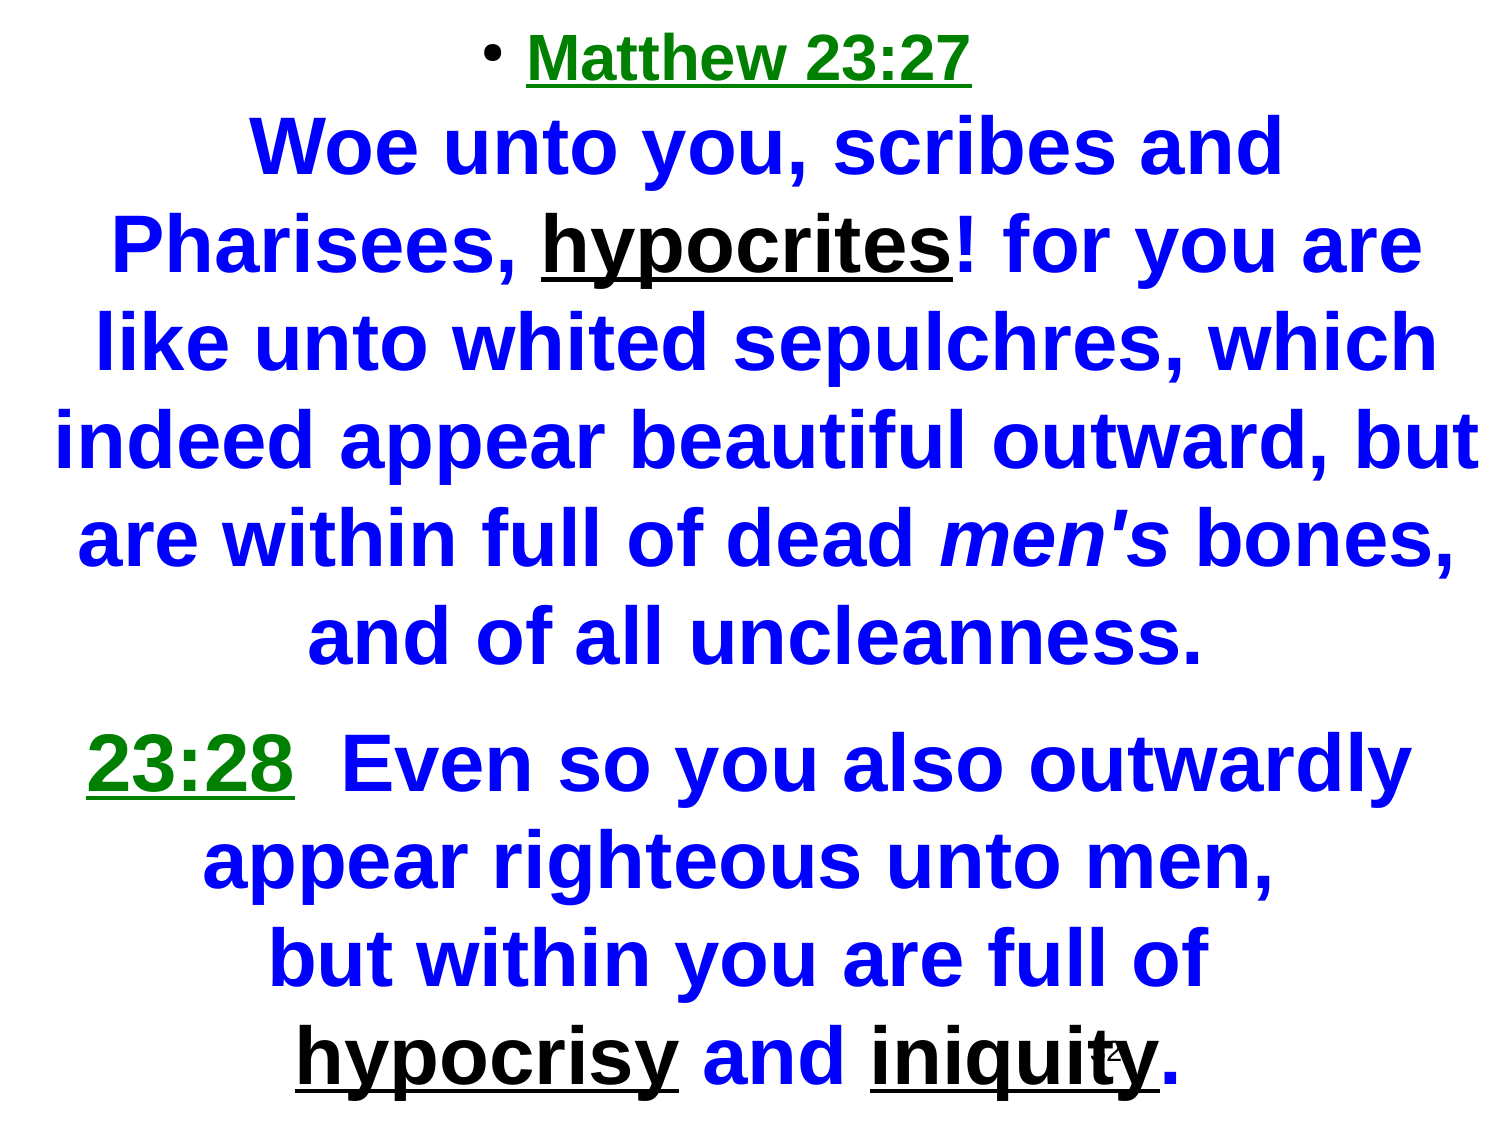

# Matthew 23:27  Woe unto you, scribes and Pharisees, hypocrites! for you are like unto whited sepulchres, which indeed appear beautiful outward, but are within full of dead men's bones, and of all uncleanness.
23:28  Even so you also outwardly appear righteous unto men,
but within you are full of
hypocrisy and iniquity.
32